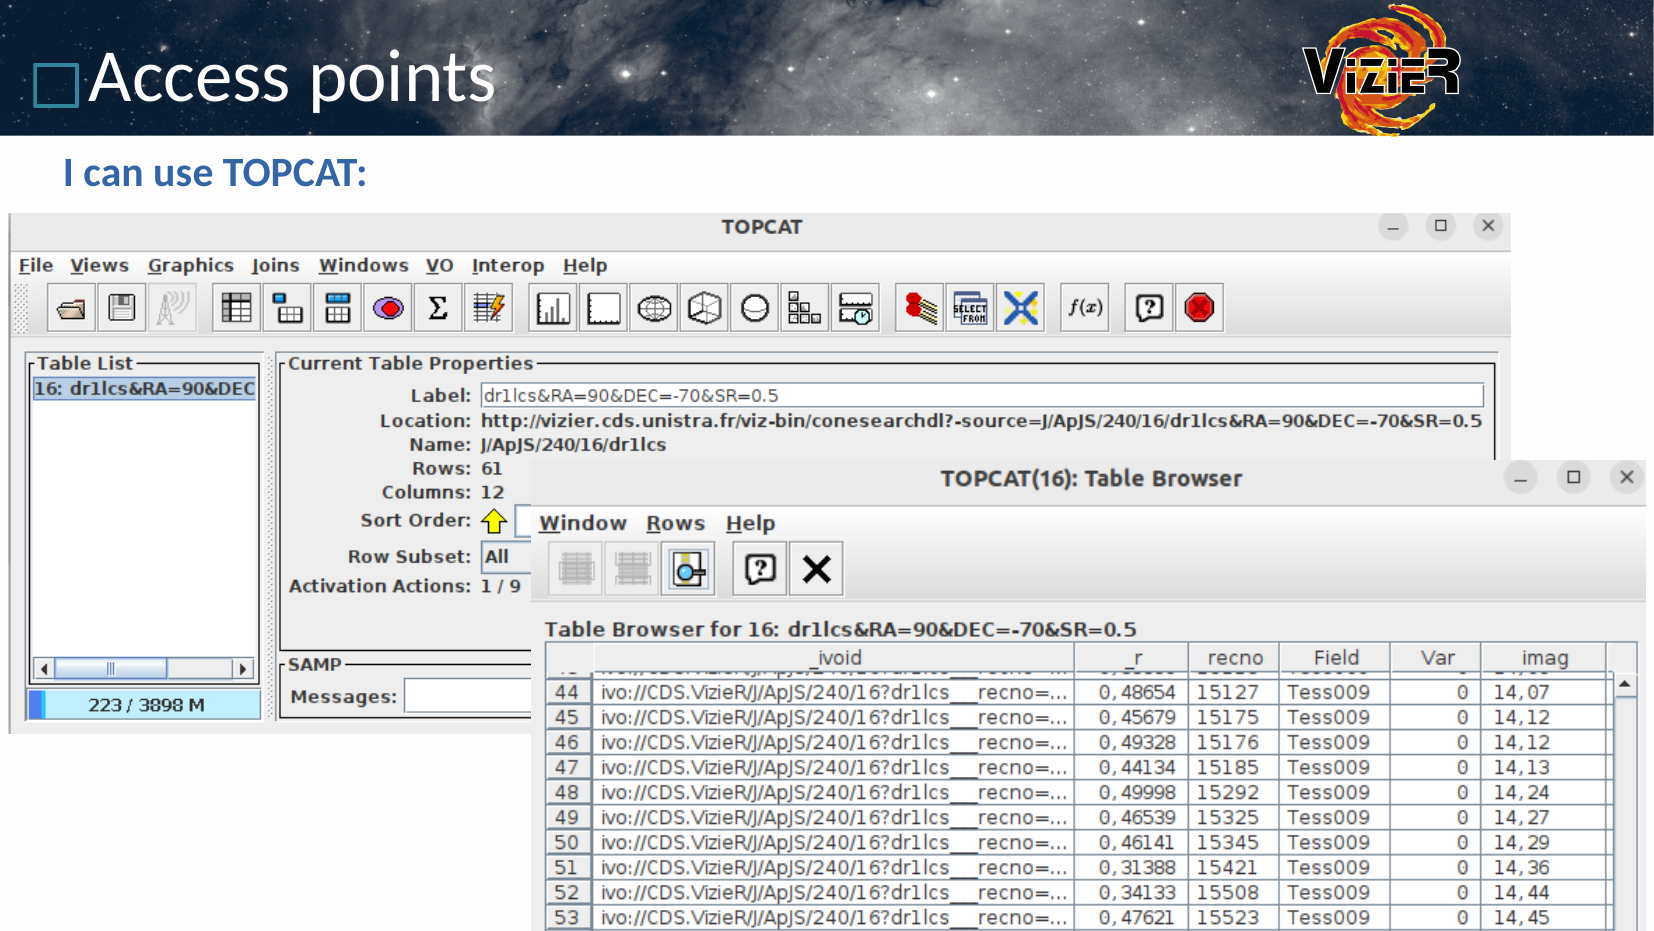

# Access points
I can use TOPCAT:
IVOA 2024, Malta - DOI status for VizieR catalogue